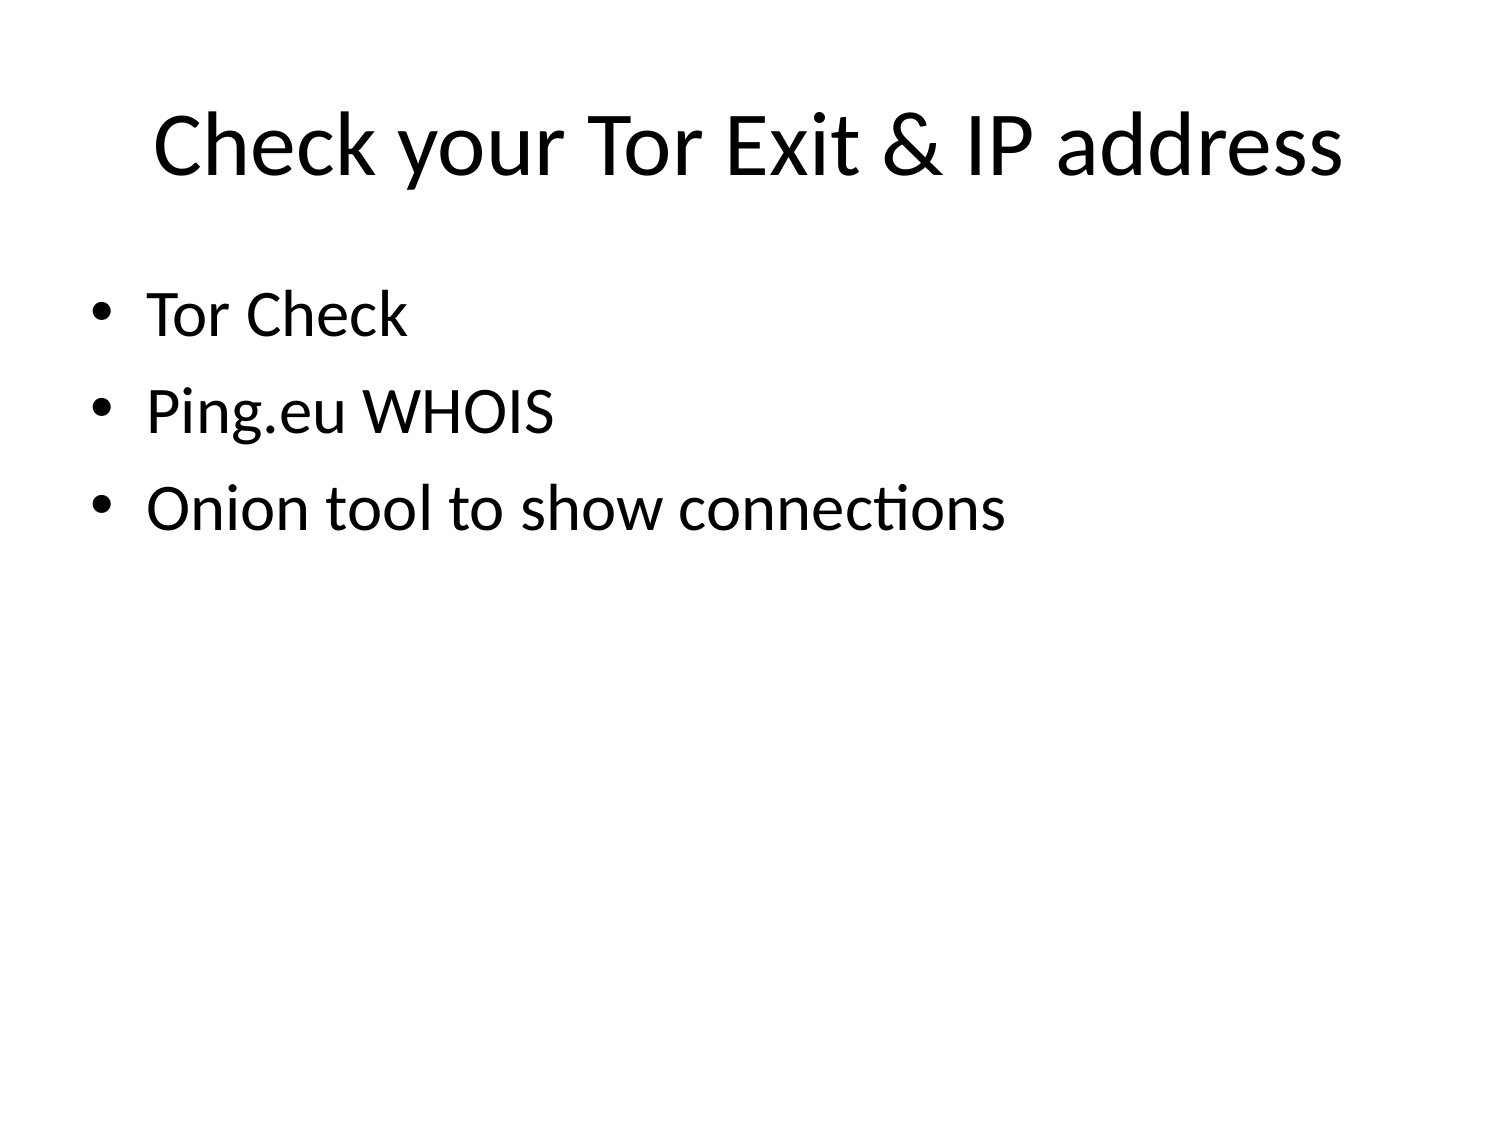

# Check your Tor Exit & IP address
Tor Check
Ping.eu WHOIS
Onion tool to show connections